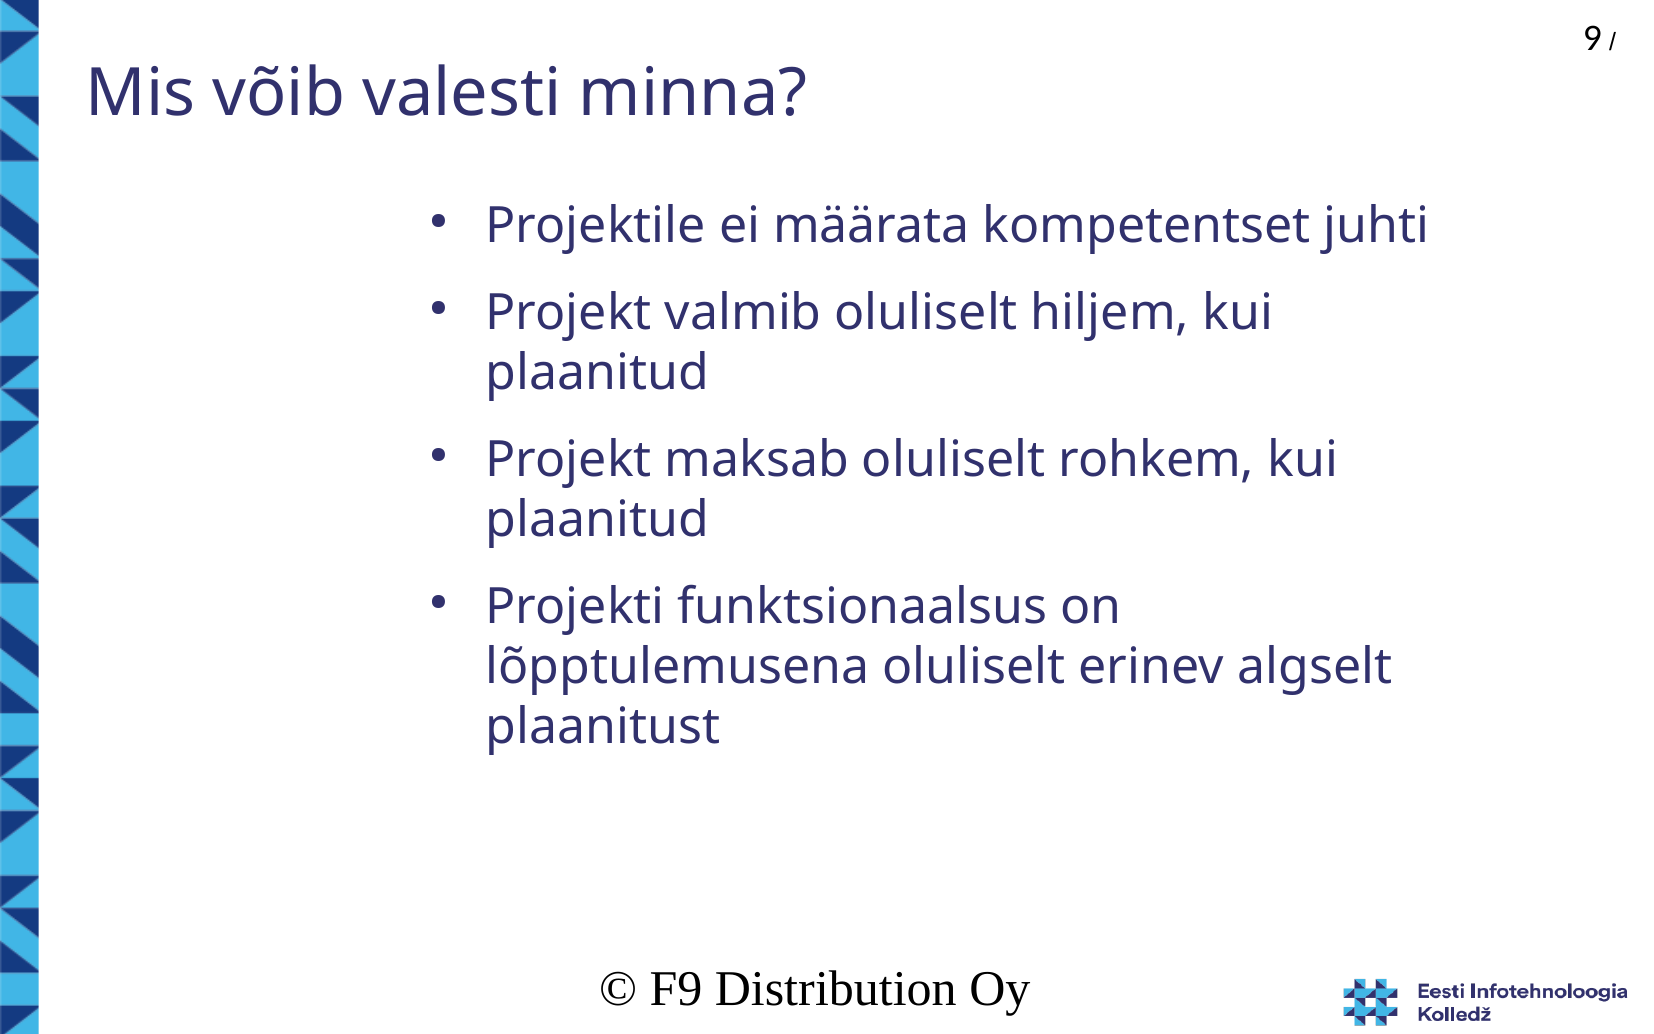

# Mis võib valesti minna?
Projektile ei määrata kompetentset juhti
Projekt valmib oluliselt hiljem, kui plaanitud
Projekt maksab oluliselt rohkem, kui plaanitud
Projekti funktsionaalsus on lõpptulemusena oluliselt erinev algselt plaanitust
© F9 Distribution Oy